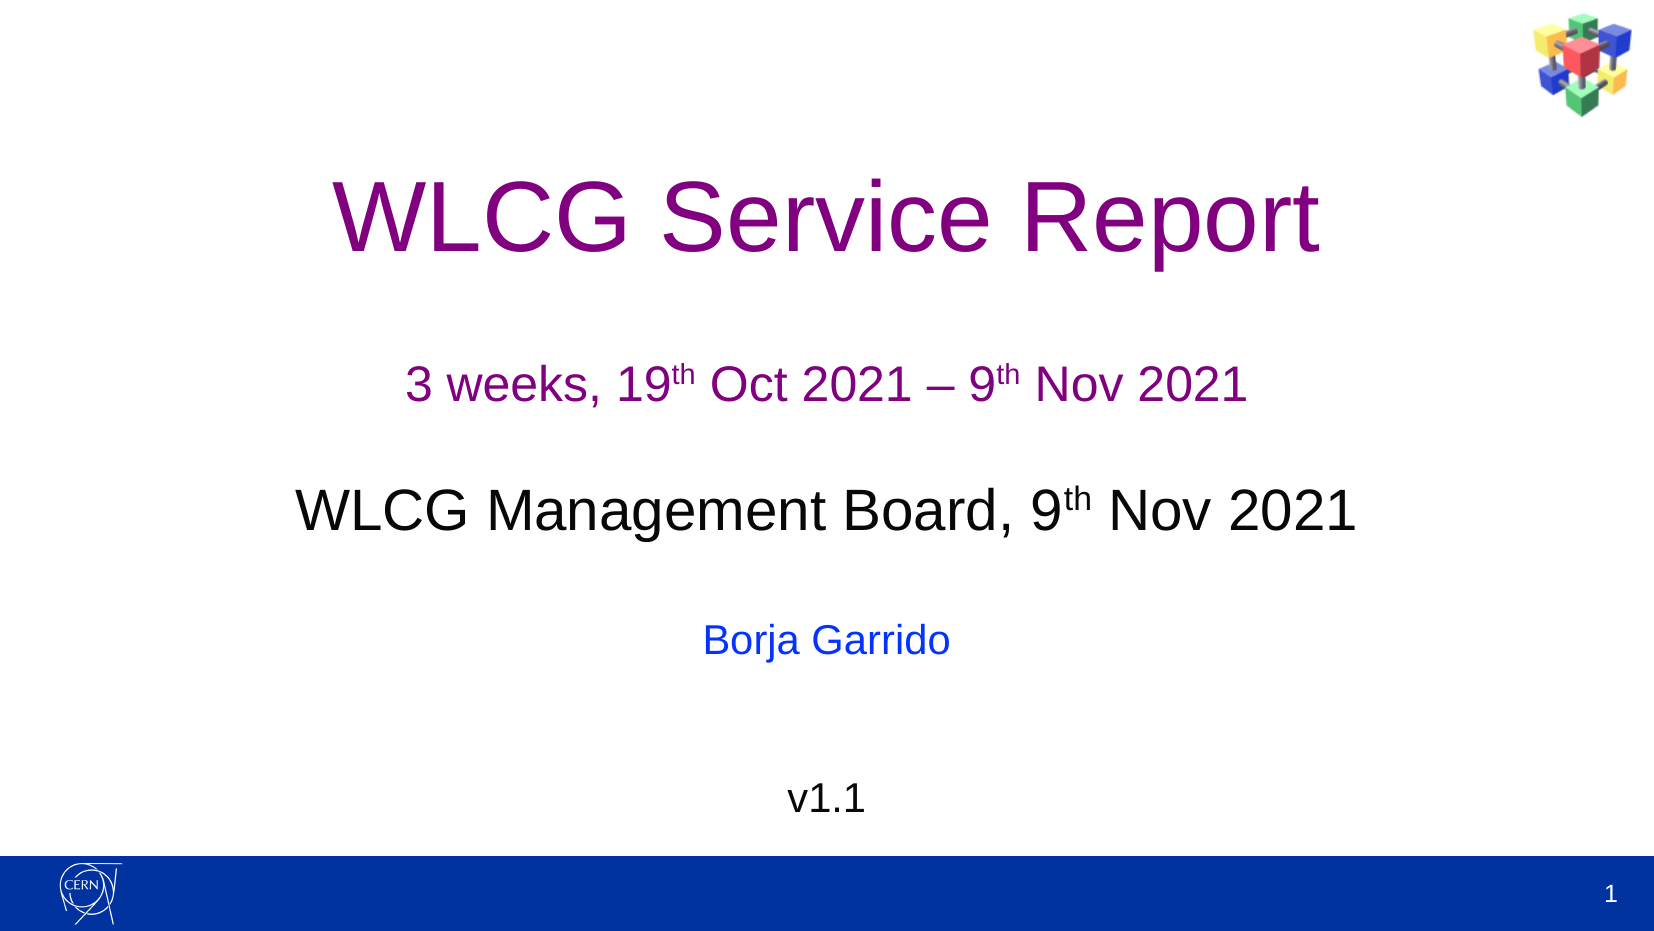

WLCG Service Report
3 weeks, 19th Oct 2021 – 9th Nov 2021
WLCG Management Board, 9th Nov 2021
Borja Garrido
v1.1
1